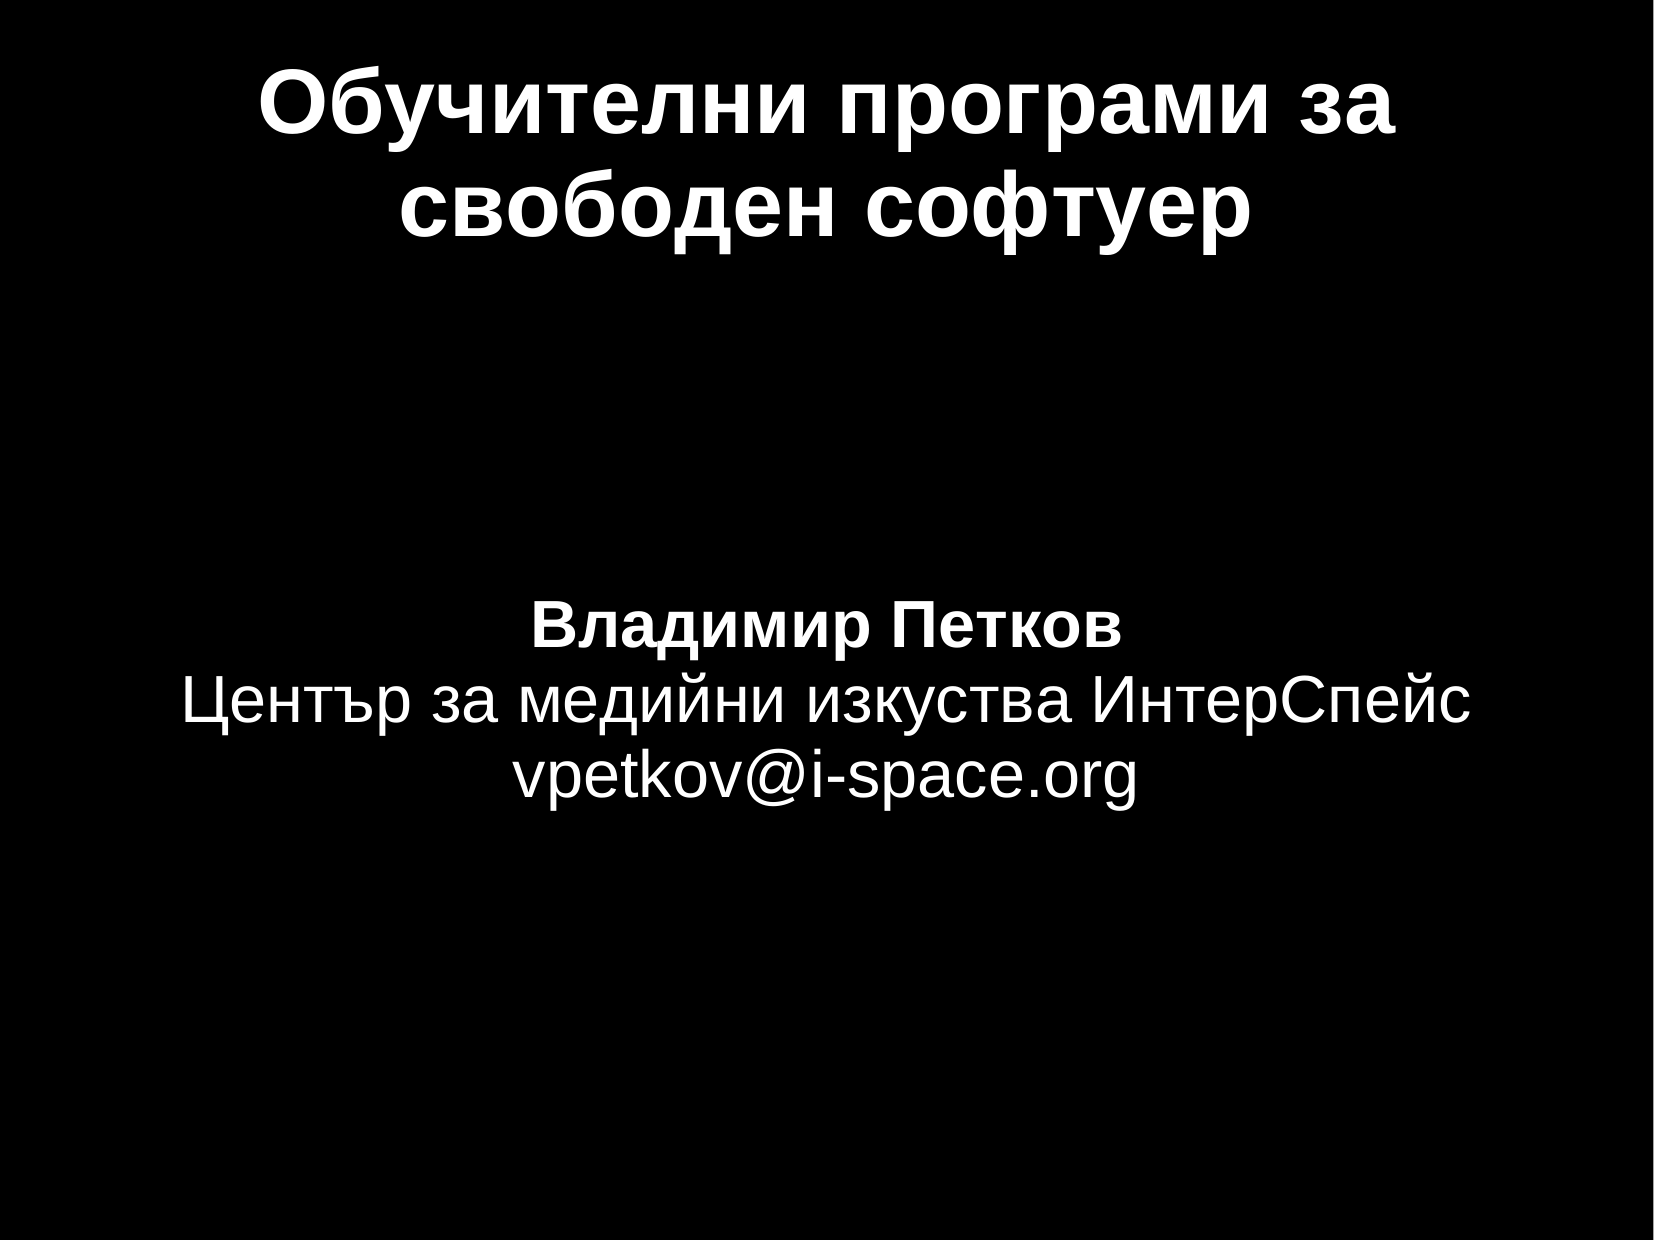

# Обучителни програми за свободен софтуер
Владимир Петков
Център за медийни изкуства ИнтерСпейс
vpetkov@i-space.org